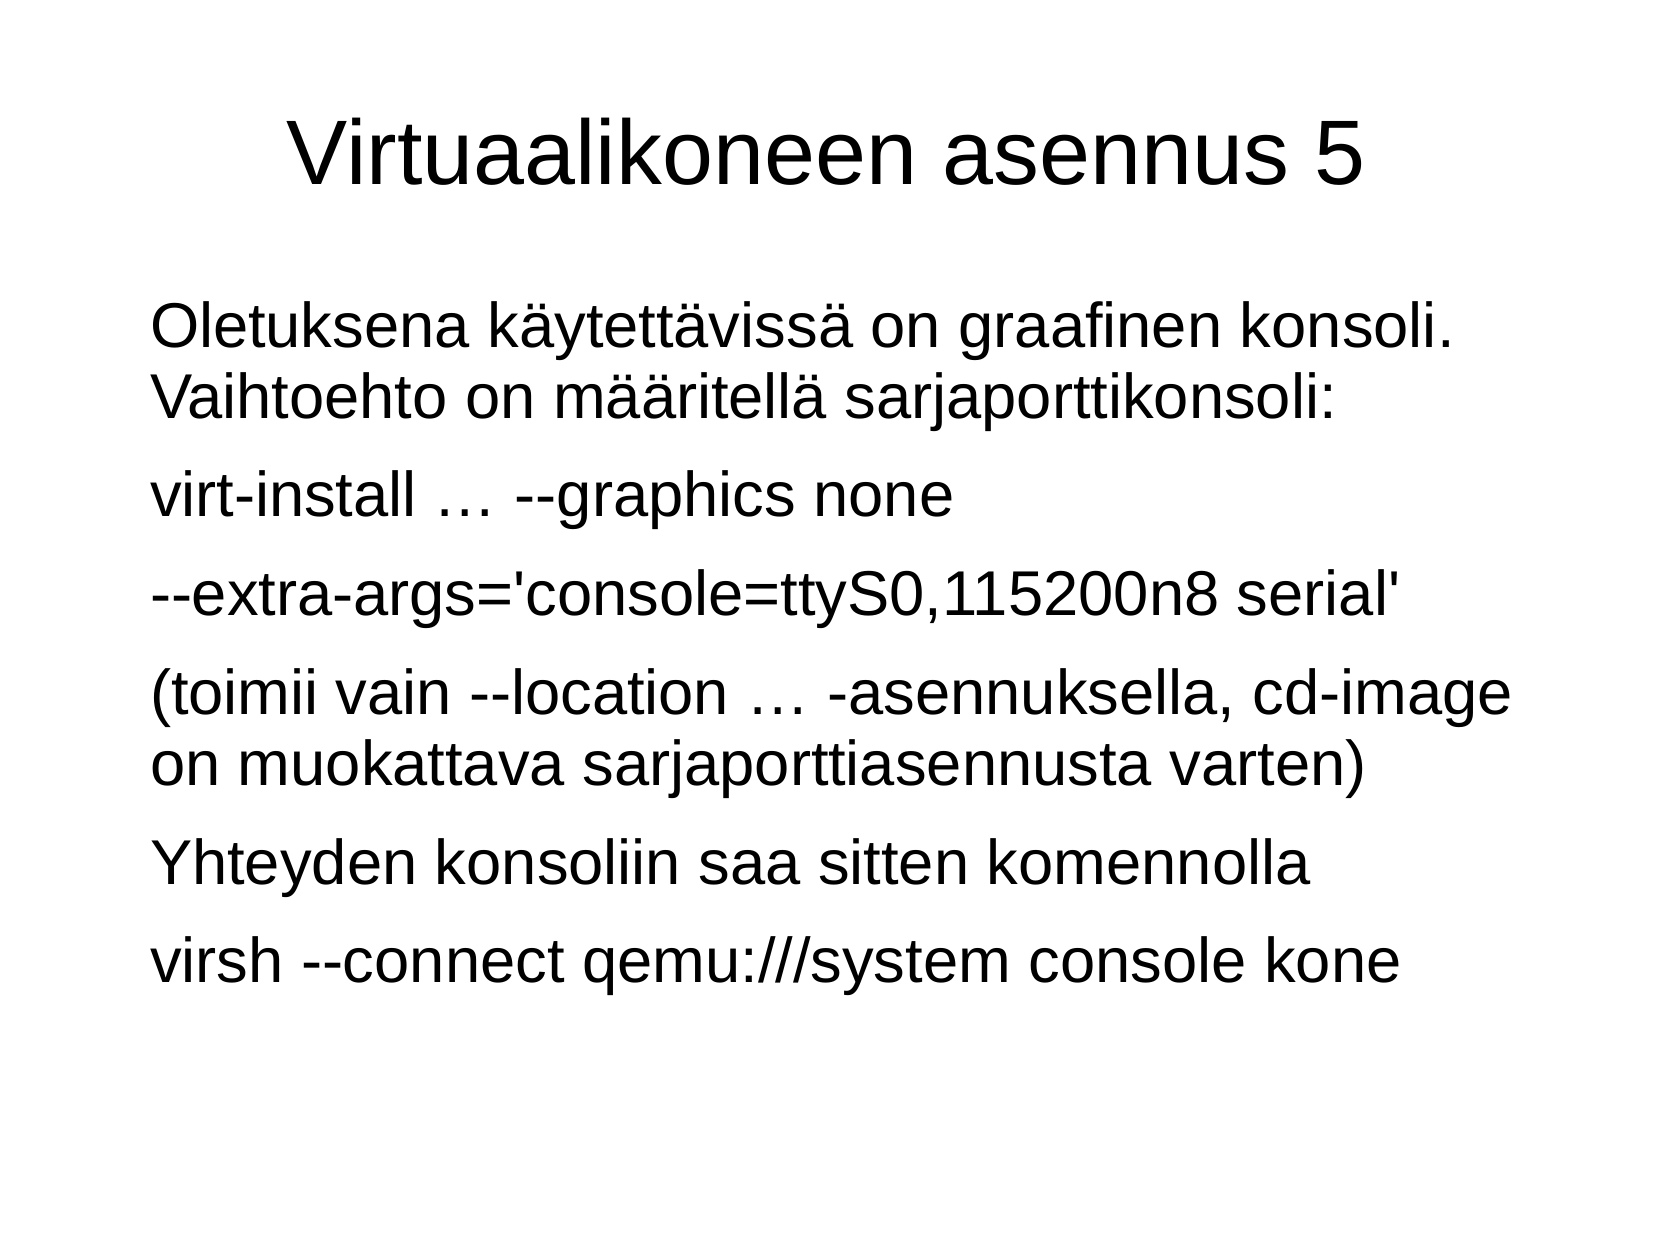

# Virtuaalikoneen asennus 5
Oletuksena käytettävissä on graafinen konsoli. Vaihtoehto on määritellä sarjaporttikonsoli:
virt-install … --graphics none
--extra-args='console=ttyS0,115200n8 serial'
(toimii vain --location … -asennuksella, cd-image on muokattava sarjaporttiasennusta varten)
Yhteyden konsoliin saa sitten komennolla
virsh --connect qemu:///system console kone